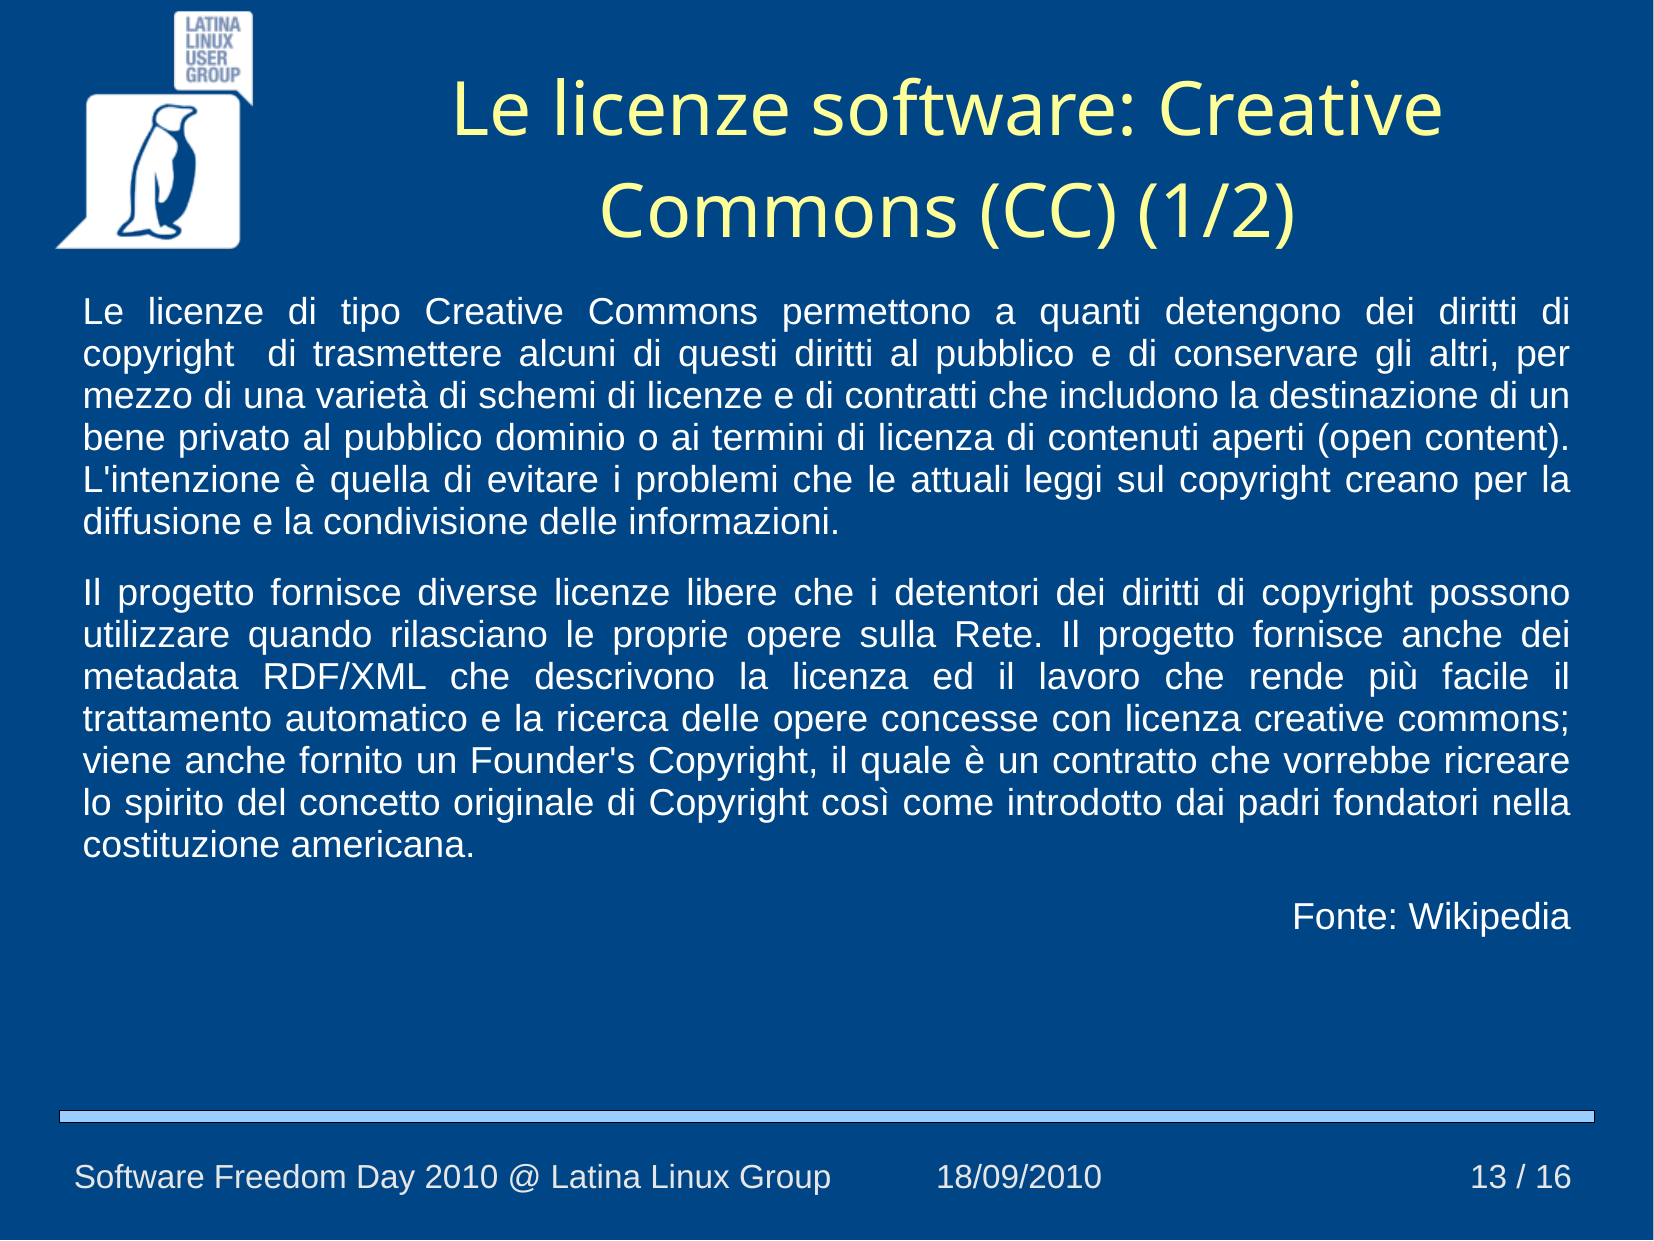

# Le licenze software: Creative Commons (CC) (1/2)
Le licenze di tipo Creative Commons permettono a quanti detengono dei diritti di copyright di trasmettere alcuni di questi diritti al pubblico e di conservare gli altri, per mezzo di una varietà di schemi di licenze e di contratti che includono la destinazione di un bene privato al pubblico dominio o ai termini di licenza di contenuti aperti (open content). L'intenzione è quella di evitare i problemi che le attuali leggi sul copyright creano per la diffusione e la condivisione delle informazioni.
Il progetto fornisce diverse licenze libere che i detentori dei diritti di copyright possono utilizzare quando rilasciano le proprie opere sulla Rete. Il progetto fornisce anche dei metadata RDF/XML che descrivono la licenza ed il lavoro che rende più facile il trattamento automatico e la ricerca delle opere concesse con licenza creative commons; viene anche fornito un Founder's Copyright, il quale è un contratto che vorrebbe ricreare lo spirito del concetto originale di Copyright così come introdotto dai padri fondatori nella costituzione americana.
Fonte: Wikipedia